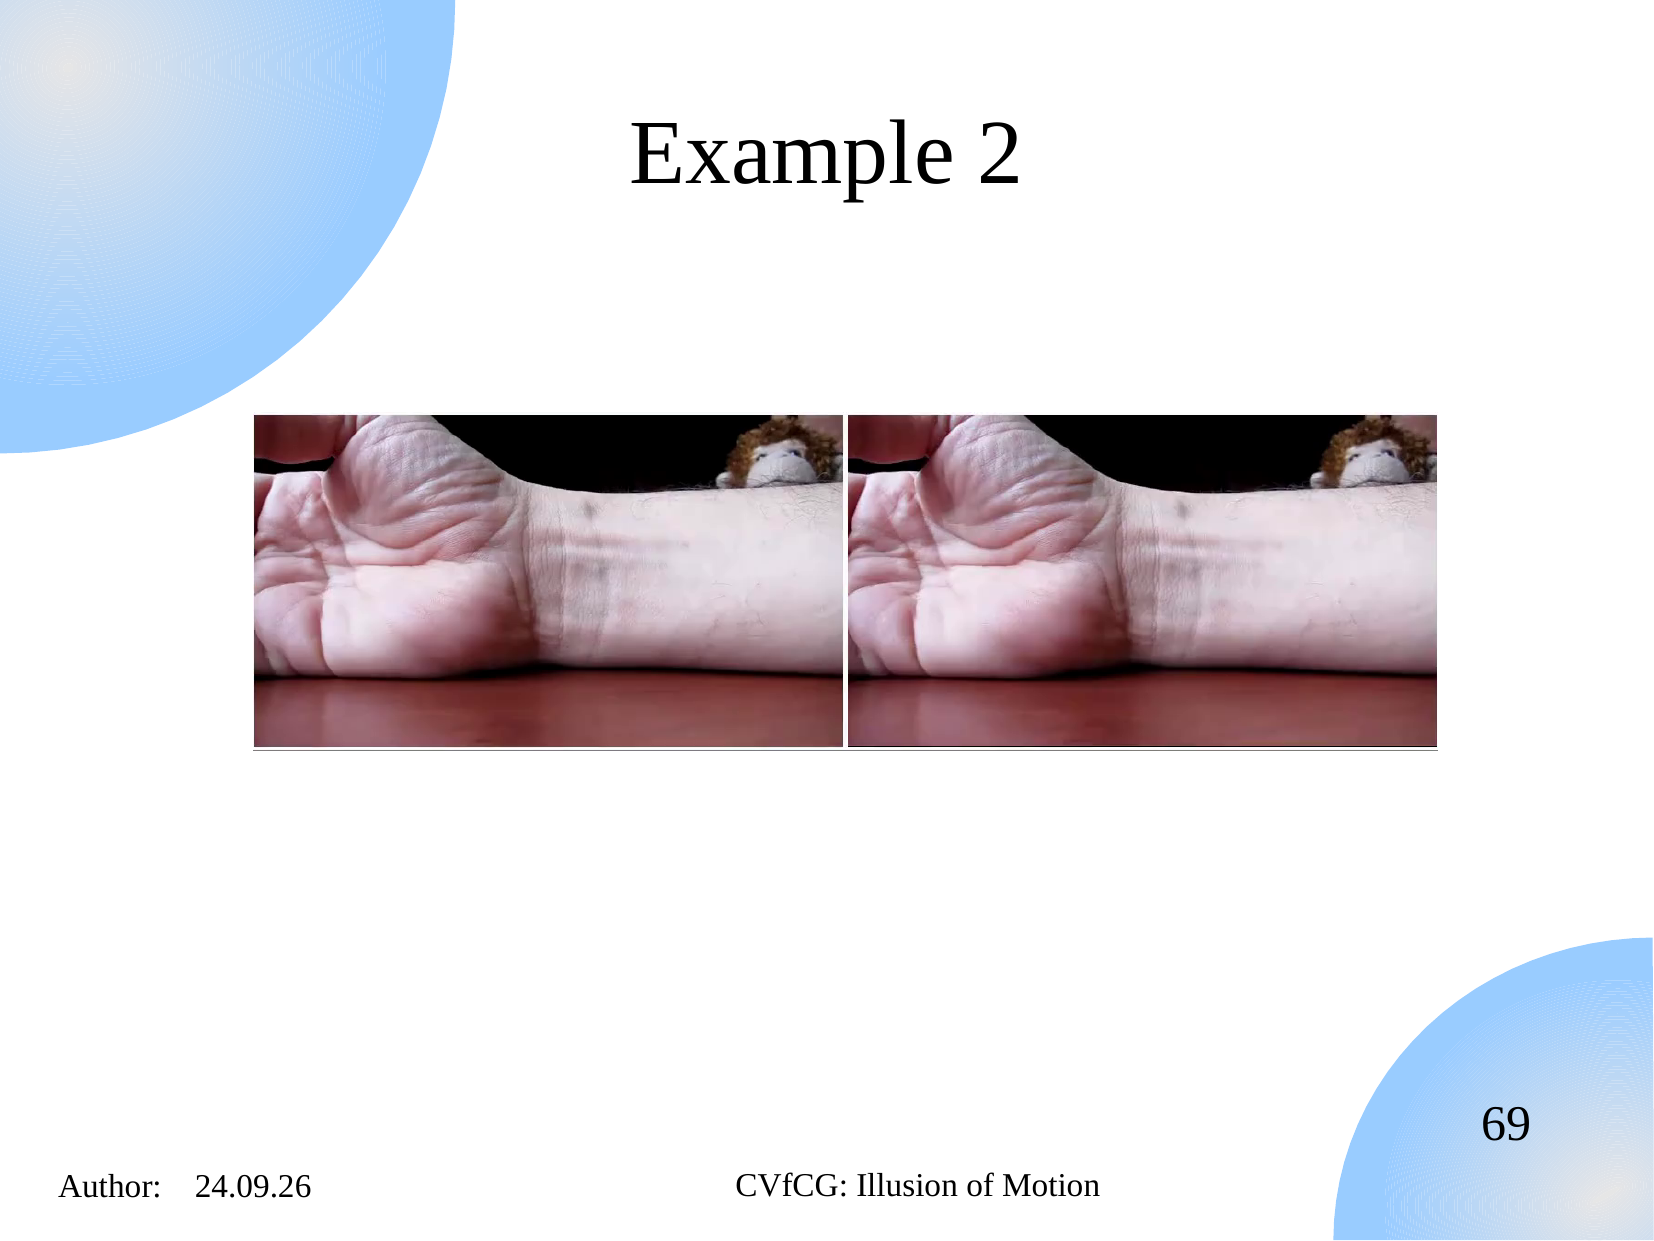

# Example 2
CVfCG: Illusion of Motion